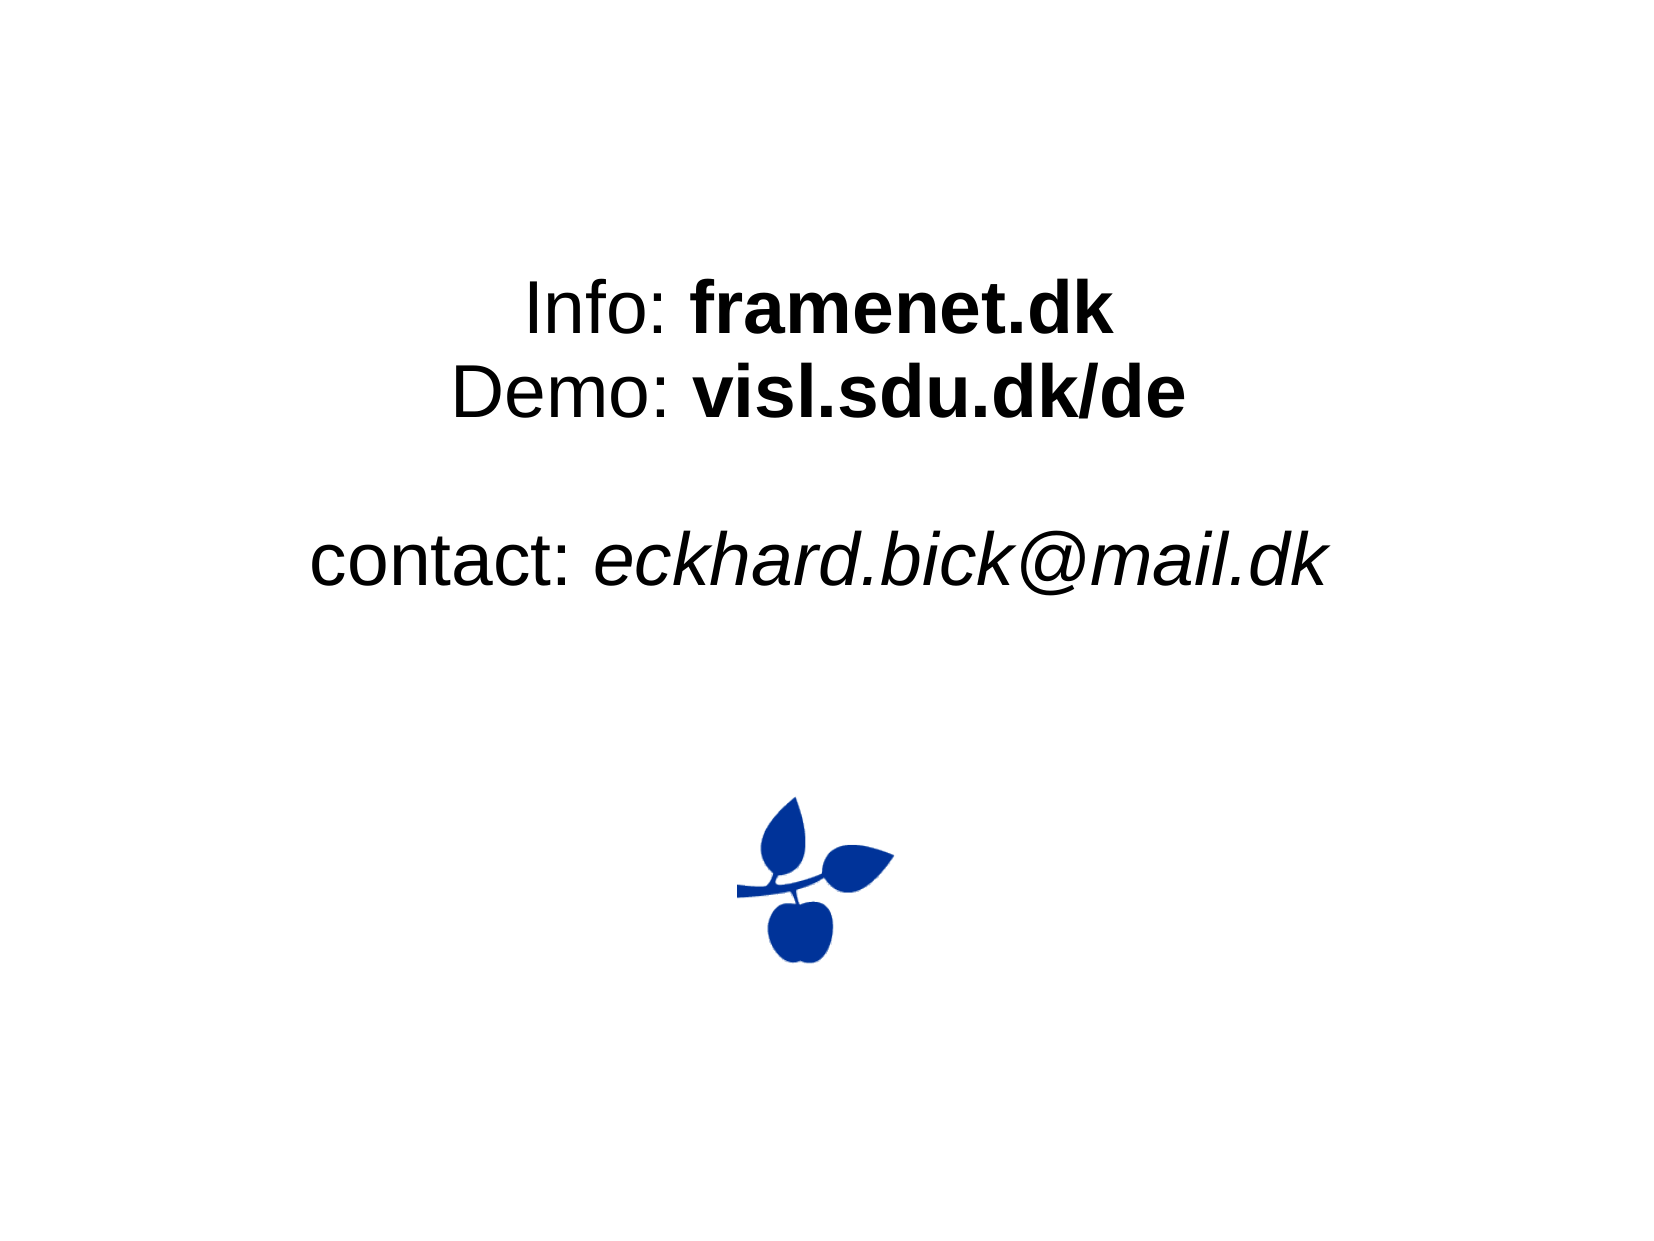

# Info: framenet.dk Demo: visl.sdu.dk/de contact: eckhard.bick@mail.dk